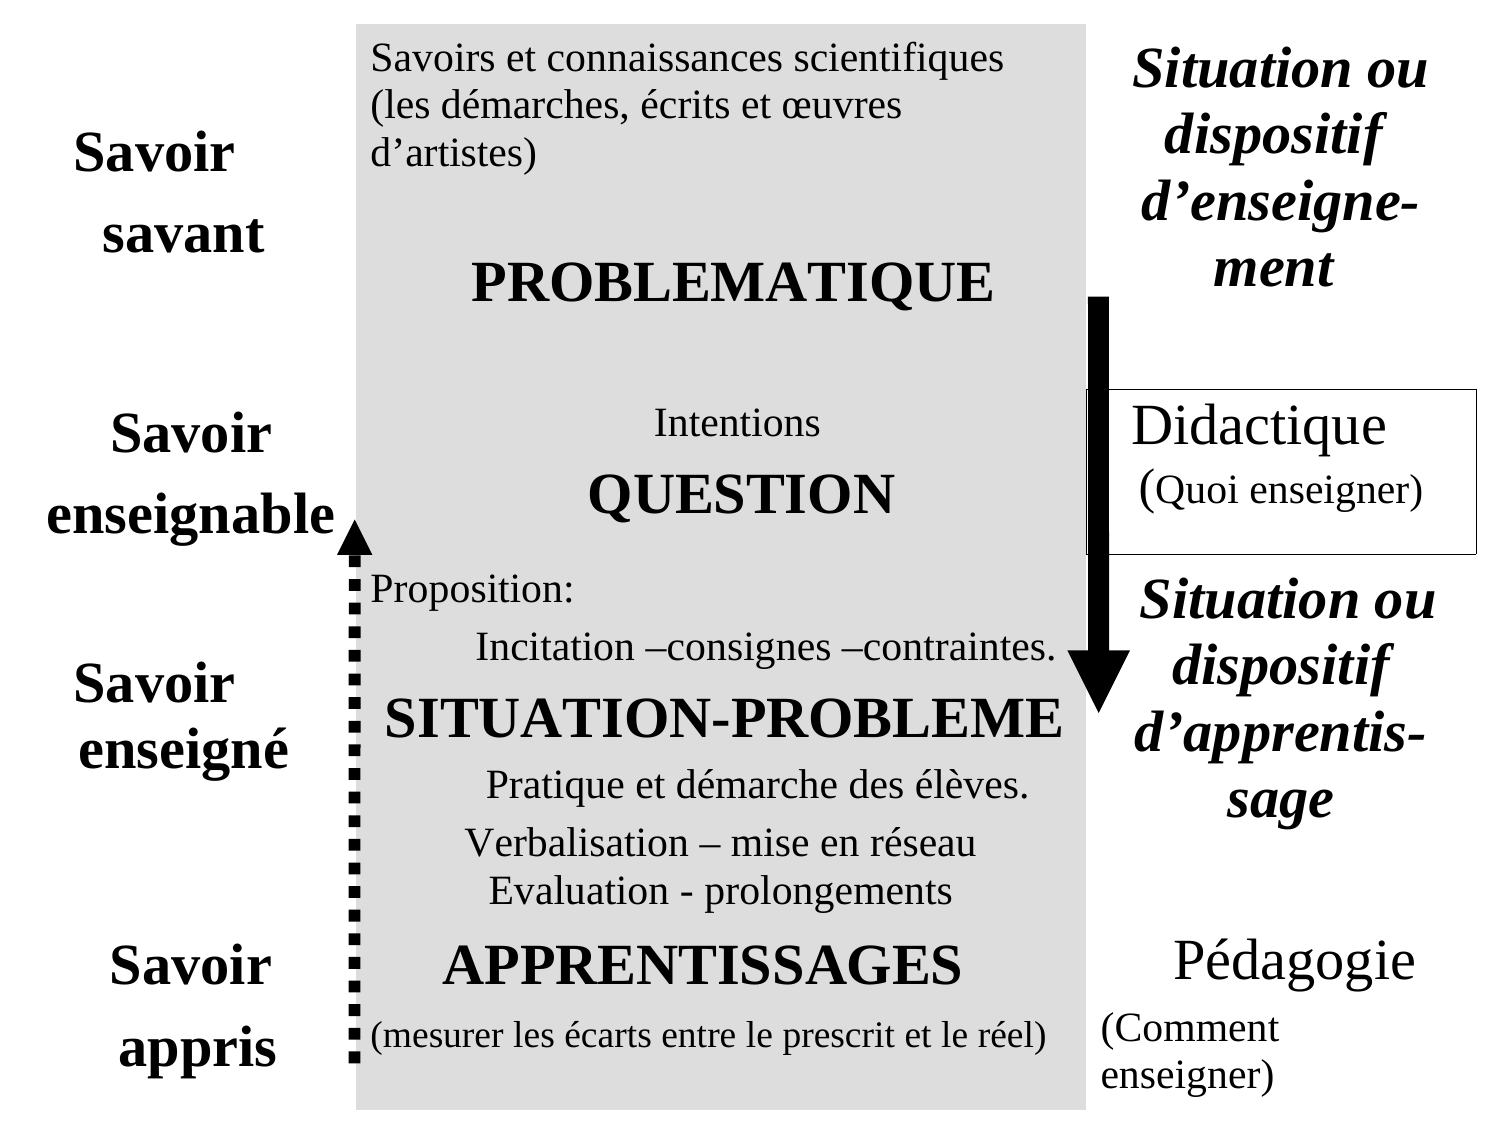

| Savoir savant | Savoirs et connaissances scientifiques (les démarches, écrits et œuvres d’artistes) PROBLEMATIQUE | Situation ou dispositif d’enseigne-ment |
| --- | --- | --- |
| Savoir enseignable | Intentions QUESTION | Didactique (Quoi enseigner) |
| Savoir enseigné | Proposition: Incitation –consignes –contraintes. SITUATION-PROBLEME Pratique et démarche des élèves. Verbalisation – mise en réseau Evaluation - prolongements | Situation ou dispositif d’apprentis-sage Pédagogie (Comment enseigner) |
| Savoir appris | APPRENTISSAGES (mesurer les écarts entre le prescrit et le réel) | |